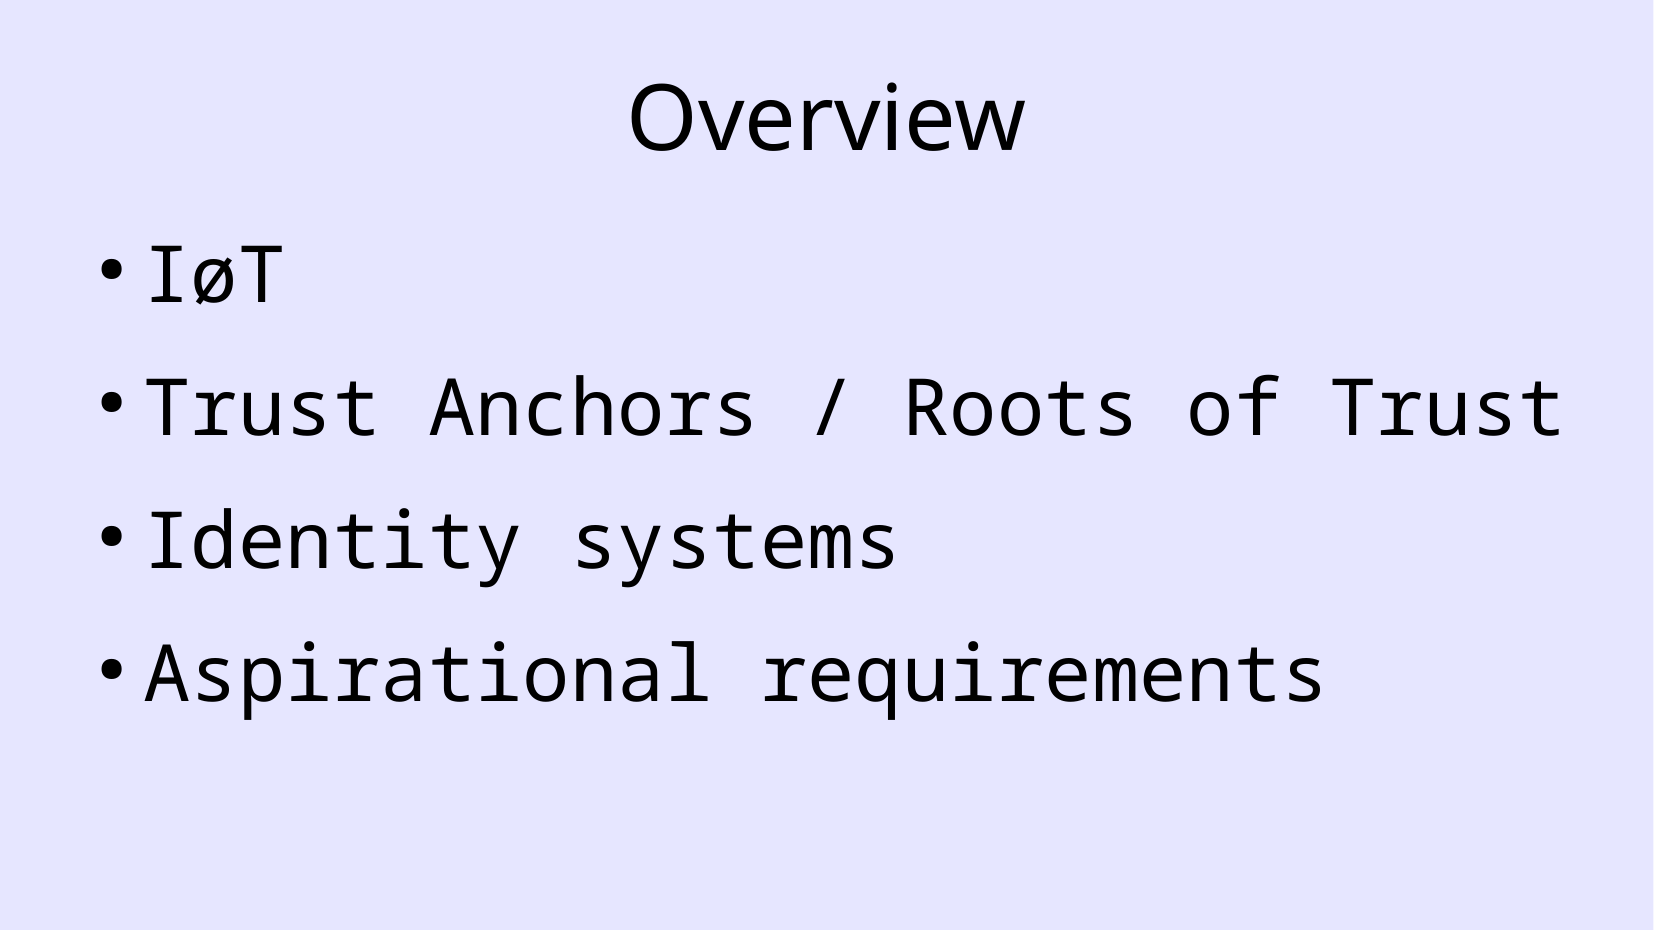

# Overview
IøT
Trust Anchors / Roots of Trust
Identity systems
Aspirational requirements